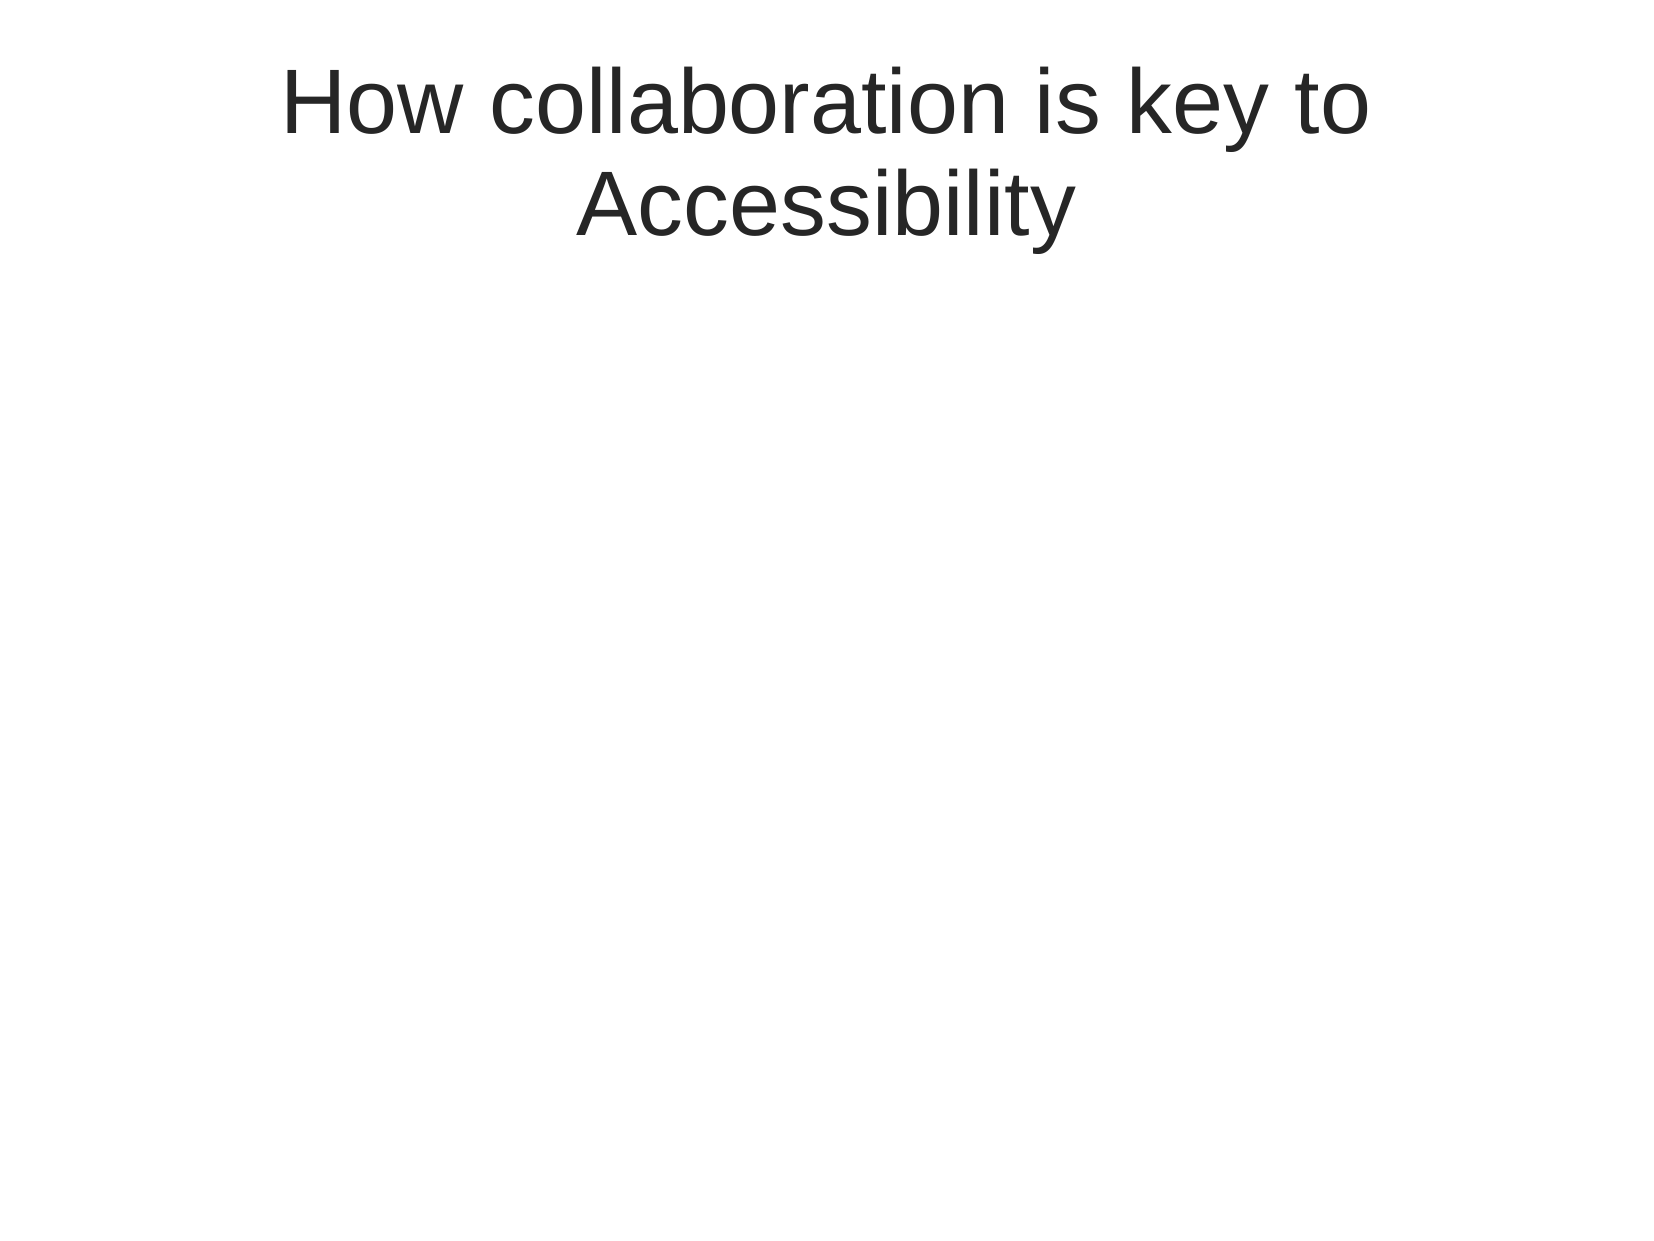

# How collaboration is key to Accessibility